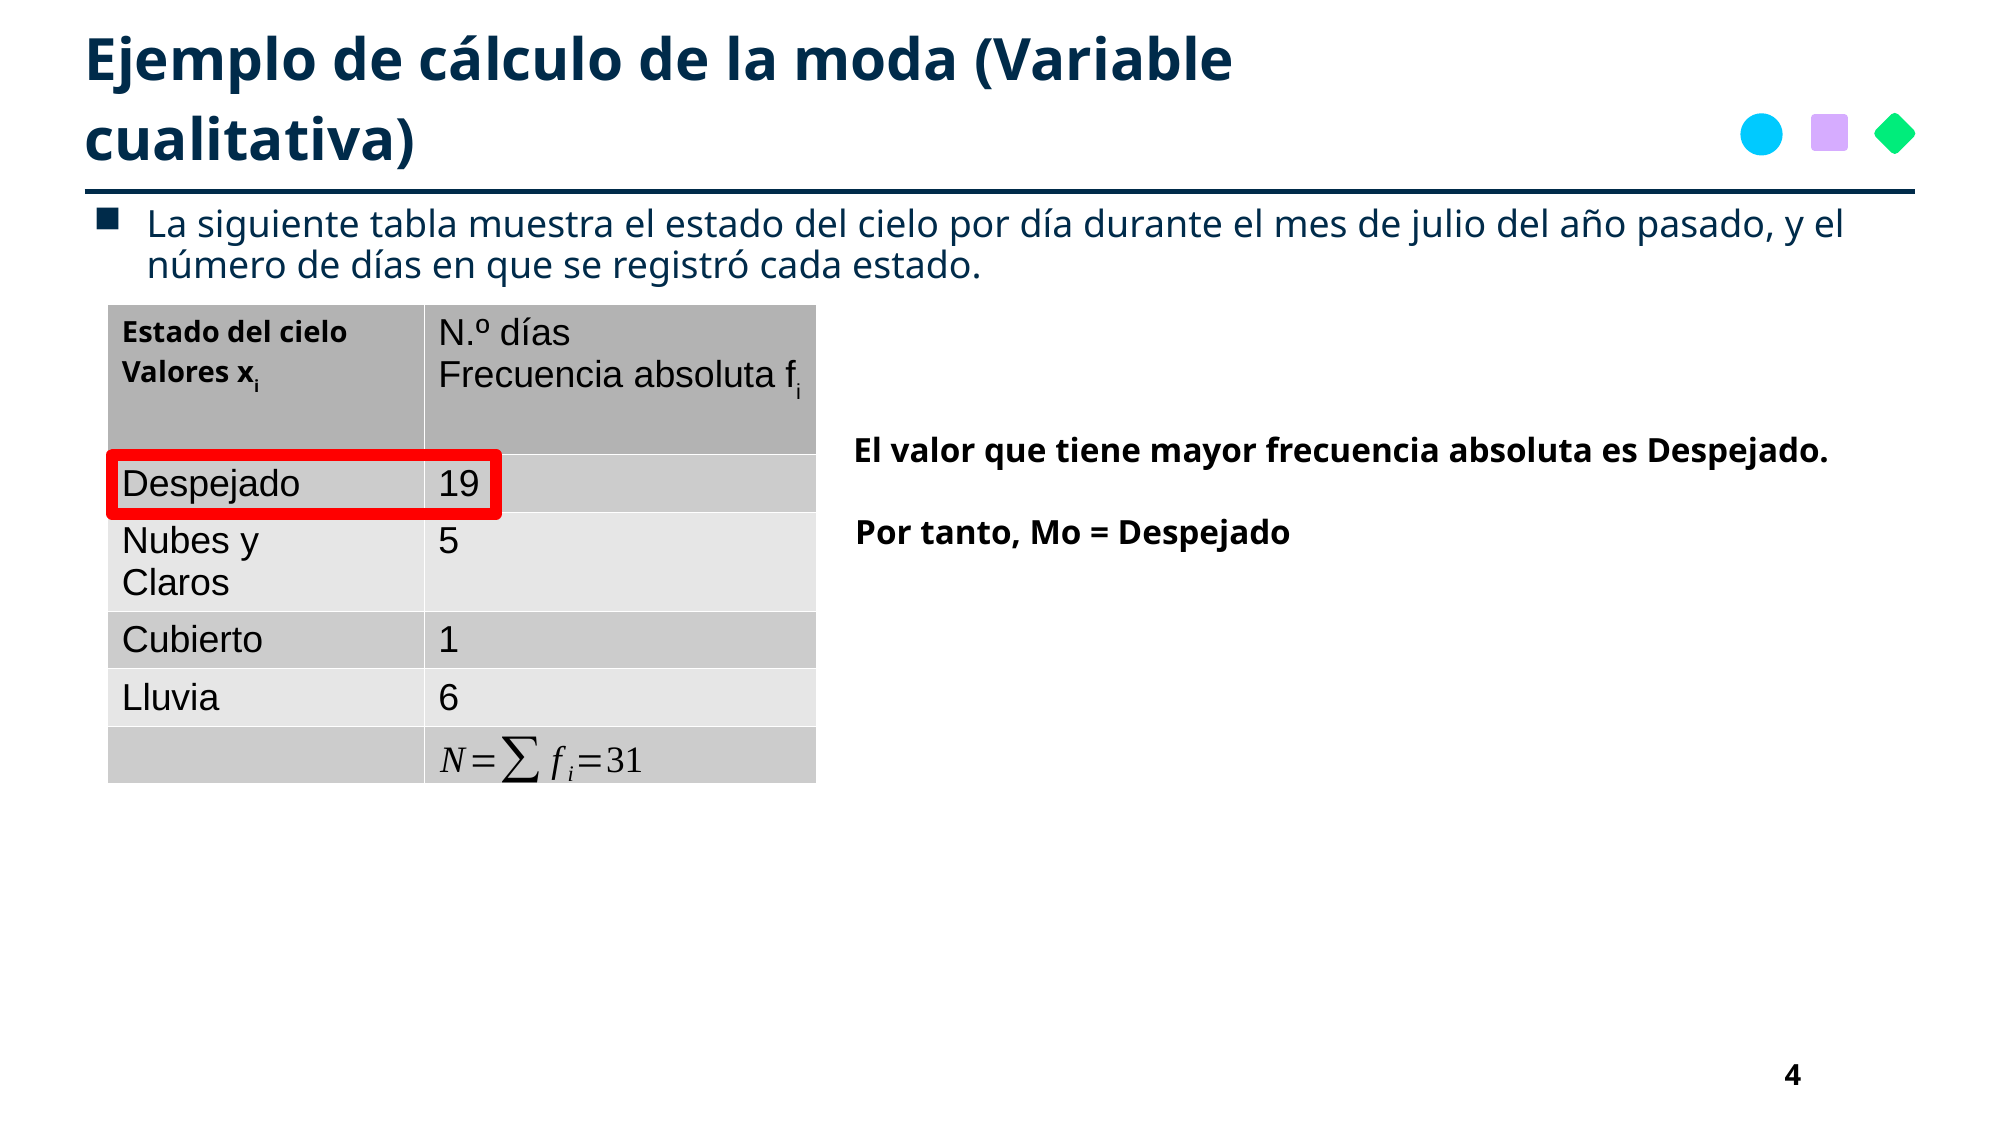

# Ejemplo de cálculo de la moda (Variable cualitativa)
La siguiente tabla muestra el estado del cielo por día durante el mes de julio del año pasado, y el número de días en que se registró cada estado.
| Estado del cielo Valores xi | N.º días Frecuencia absoluta fi |
| --- | --- |
| Despejado | 19 |
| Nubes y Claros | 5 |
| Cubierto | 1 |
| Lluvia | 6 |
| | |
El valor que tiene mayor frecuencia absoluta es Despejado.
Por tanto, Mo = Despejado